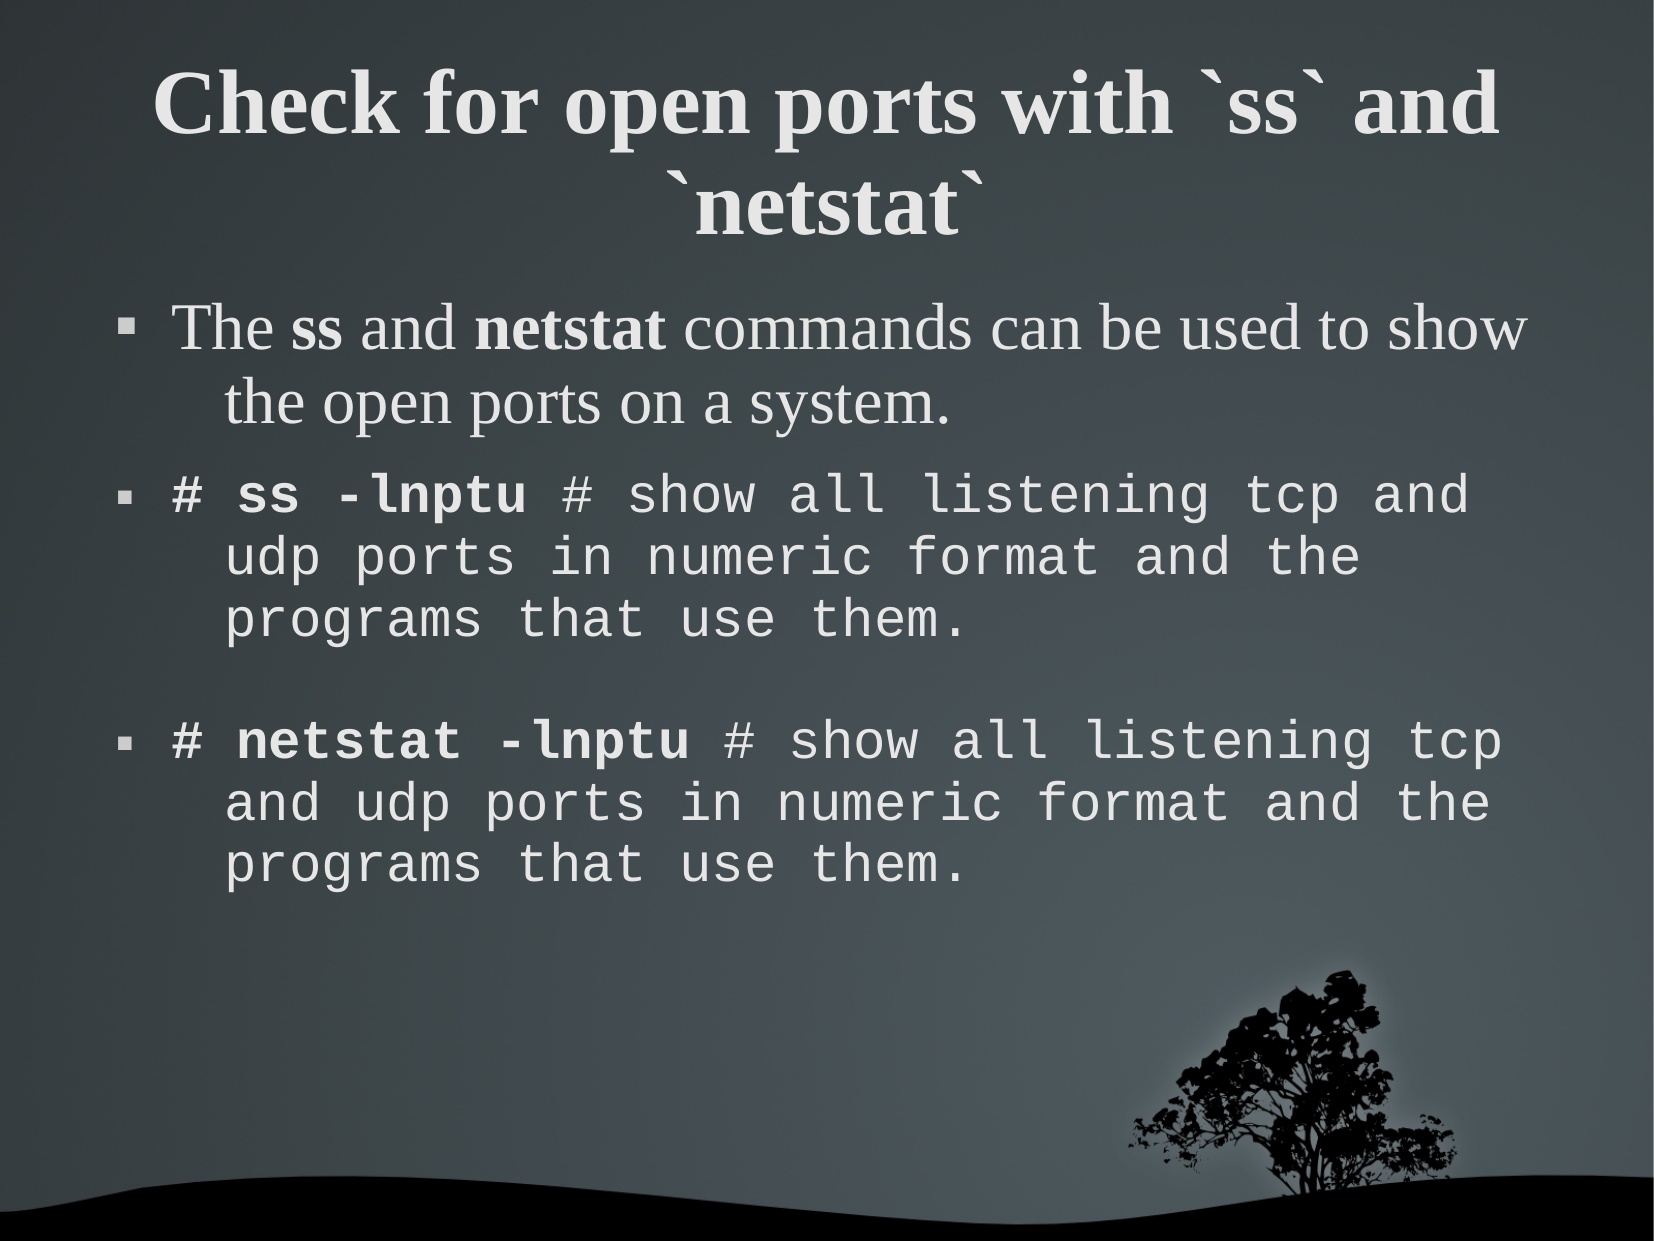

Check for open ports with `ss` and `netstat`
# The ss and netstat commands can be used to show the open ports on a system.
# ss -lnptu # show all listening tcp and udp ports in numeric format and the programs that use them.
# netstat -lnptu # show all listening tcp and udp ports in numeric format and the programs that use them.